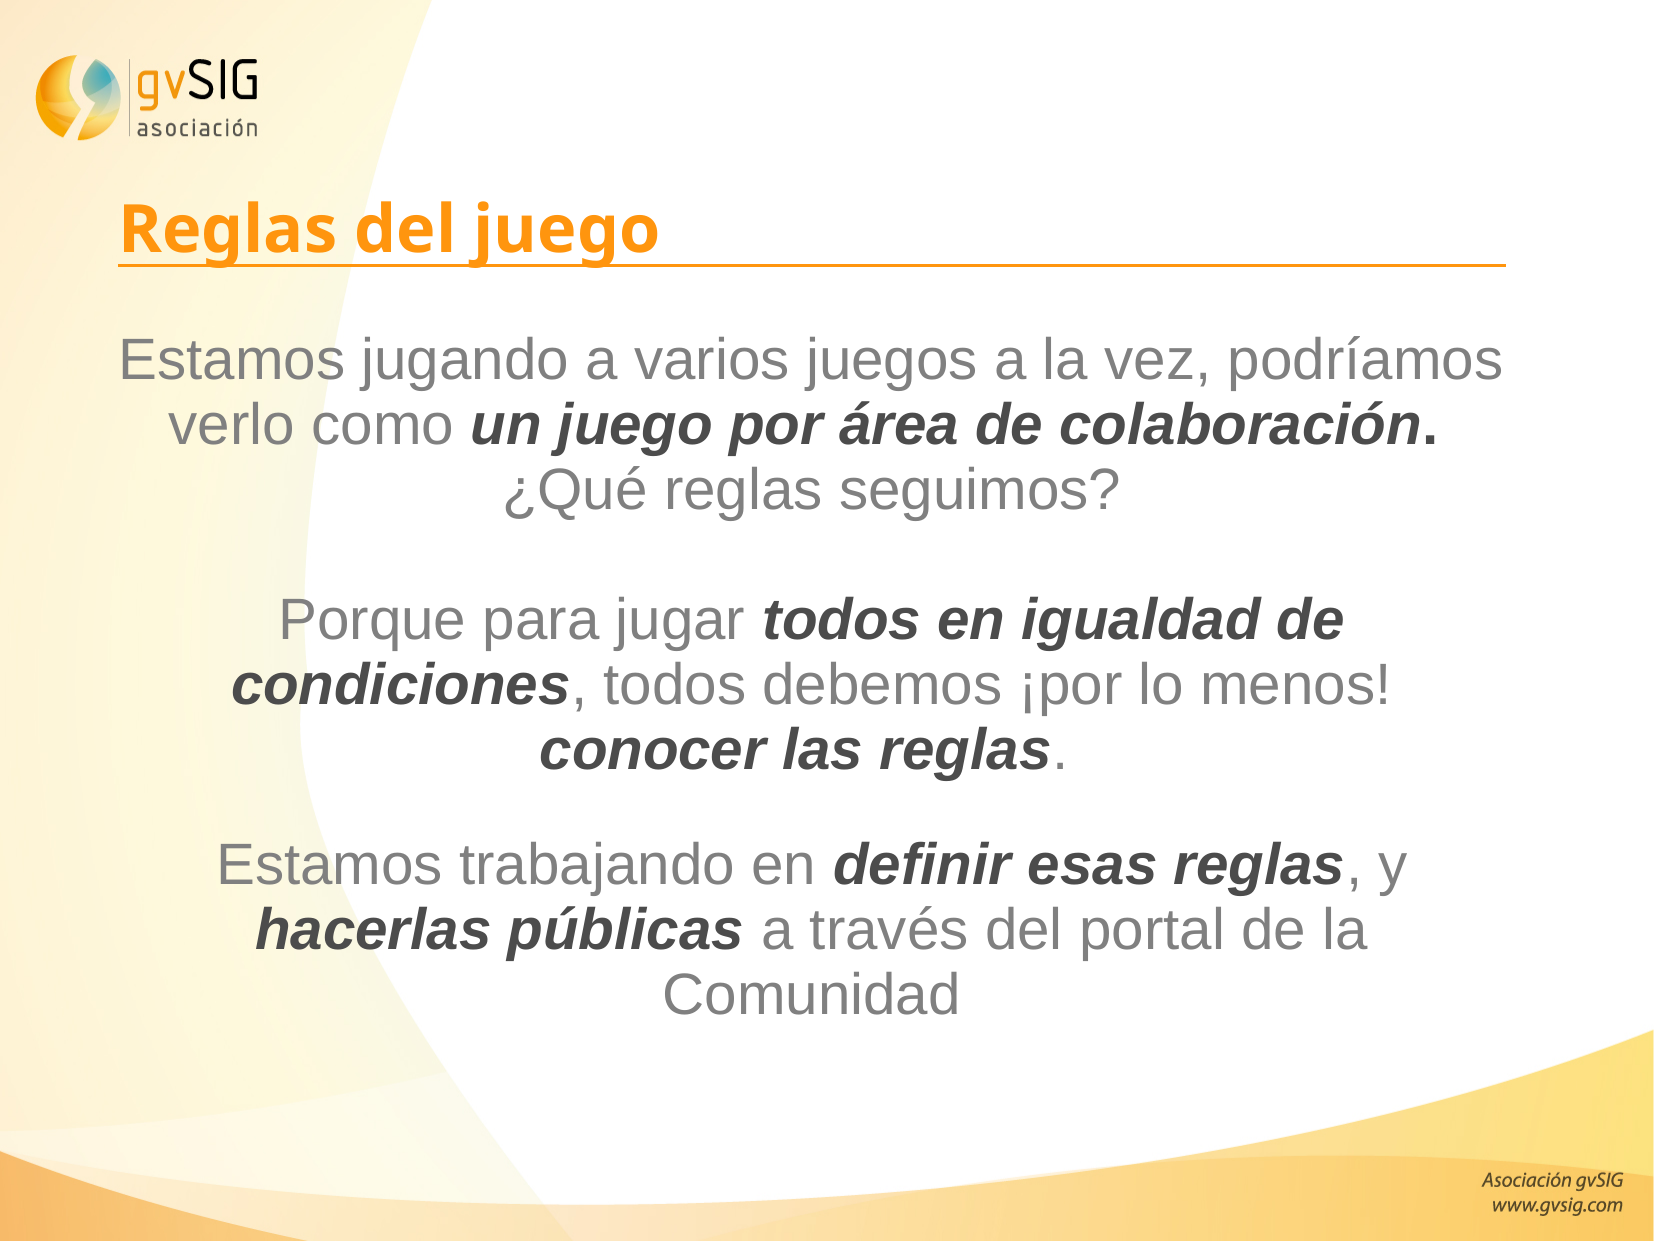

# Reglas del juego
Estamos jugando a varios juegos a la vez, podríamos verlo como un juego por área de colaboración.
¿Qué reglas seguimos?
Porque para jugar todos en igualdad de condiciones, todos debemos ¡por lo menos! conocer las reglas.
Estamos trabajando en definir esas reglas, y hacerlas públicas a través del portal de la Comunidad